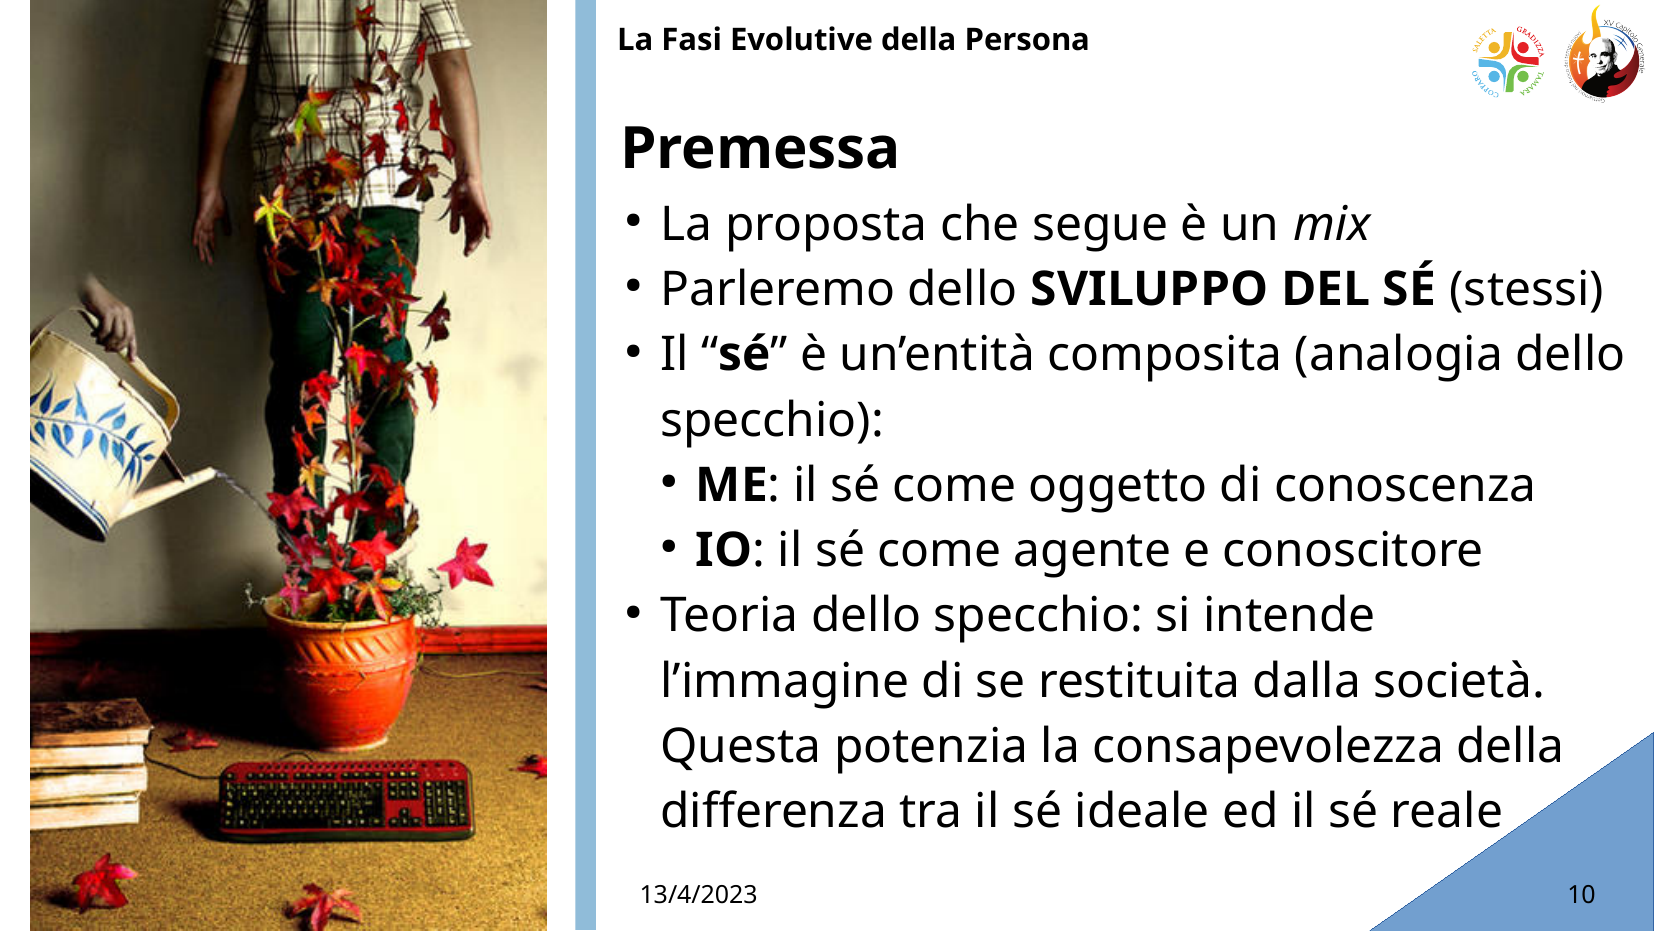

La Fasi Evolutive della Persona
Premessa
# La proposta che segue è un mix
Parleremo dello sviluppo del sé (stessi)
Il “sé” è un’entità composita (analogia dello specchio):
ME: il sé come oggetto di conoscenza
IO: il sé come agente e conoscitore
Teoria dello specchio: si intende l’immagine di se restituita dalla società. Questa potenzia la consapevolezza della differenza tra il sé ideale ed il sé reale